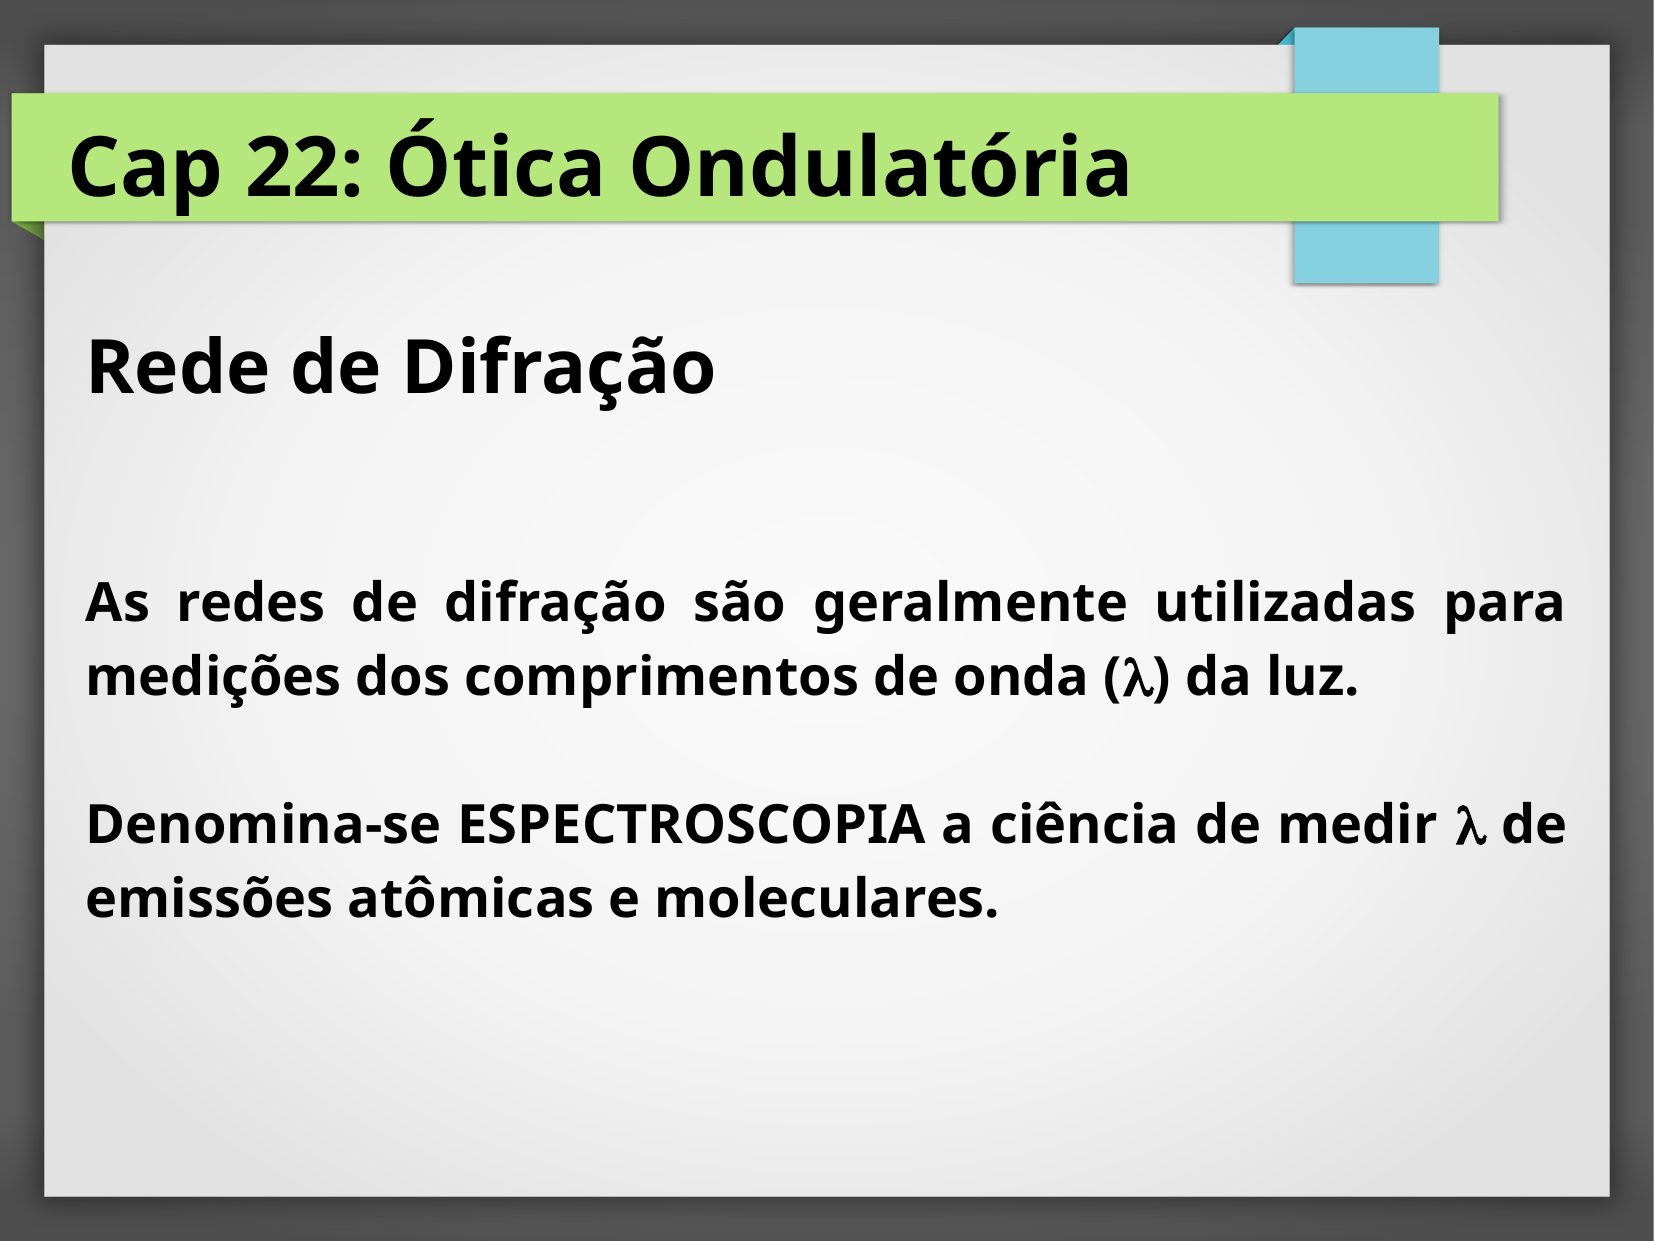

Cap 22: Ótica Ondulatória
Rede de Difração
As redes de difração são geralmente utilizadas para medições dos comprimentos de onda (l) da luz.
Denomina-se ESPECTROSCOPIA a ciência de medir l de emissões atômicas e moleculares.